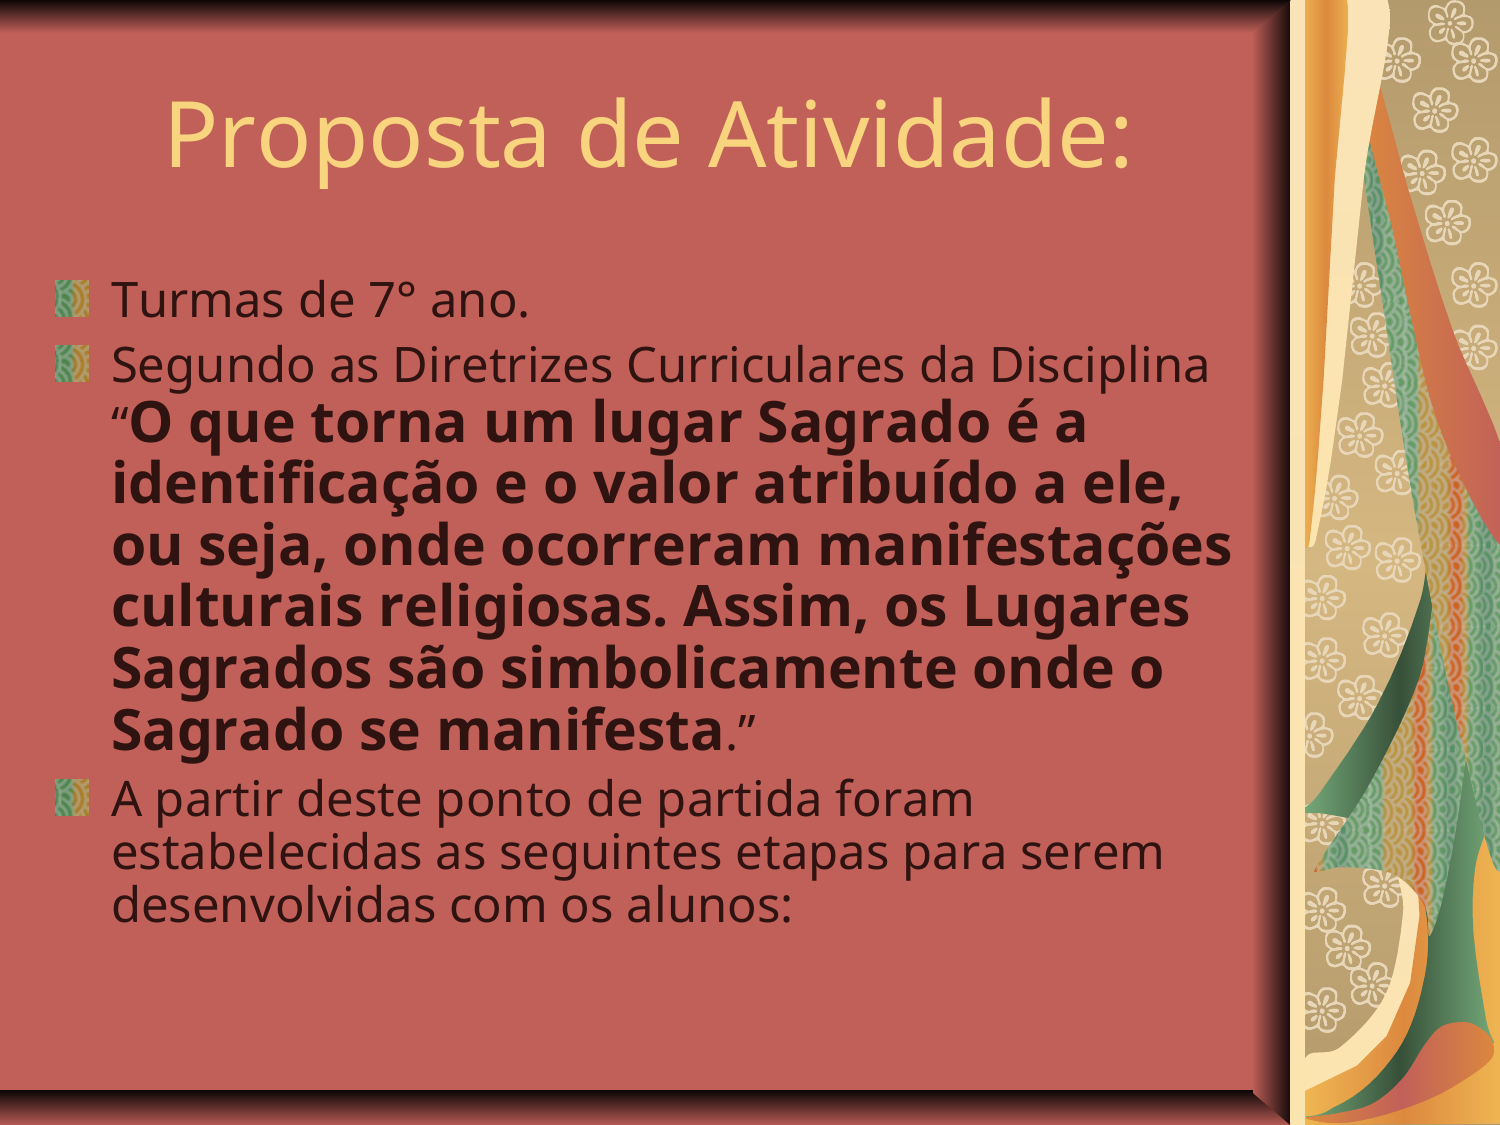

# Proposta de Atividade:
Turmas de 7° ano.
Segundo as Diretrizes Curriculares da Disciplina “O que torna um lugar Sagrado é a identificação e o valor atribuído a ele, ou seja, onde ocorreram manifestações culturais religiosas. Assim, os Lugares Sagrados são simbolicamente onde o Sagrado se manifesta.”
A partir deste ponto de partida foram estabelecidas as seguintes etapas para serem desenvolvidas com os alunos: